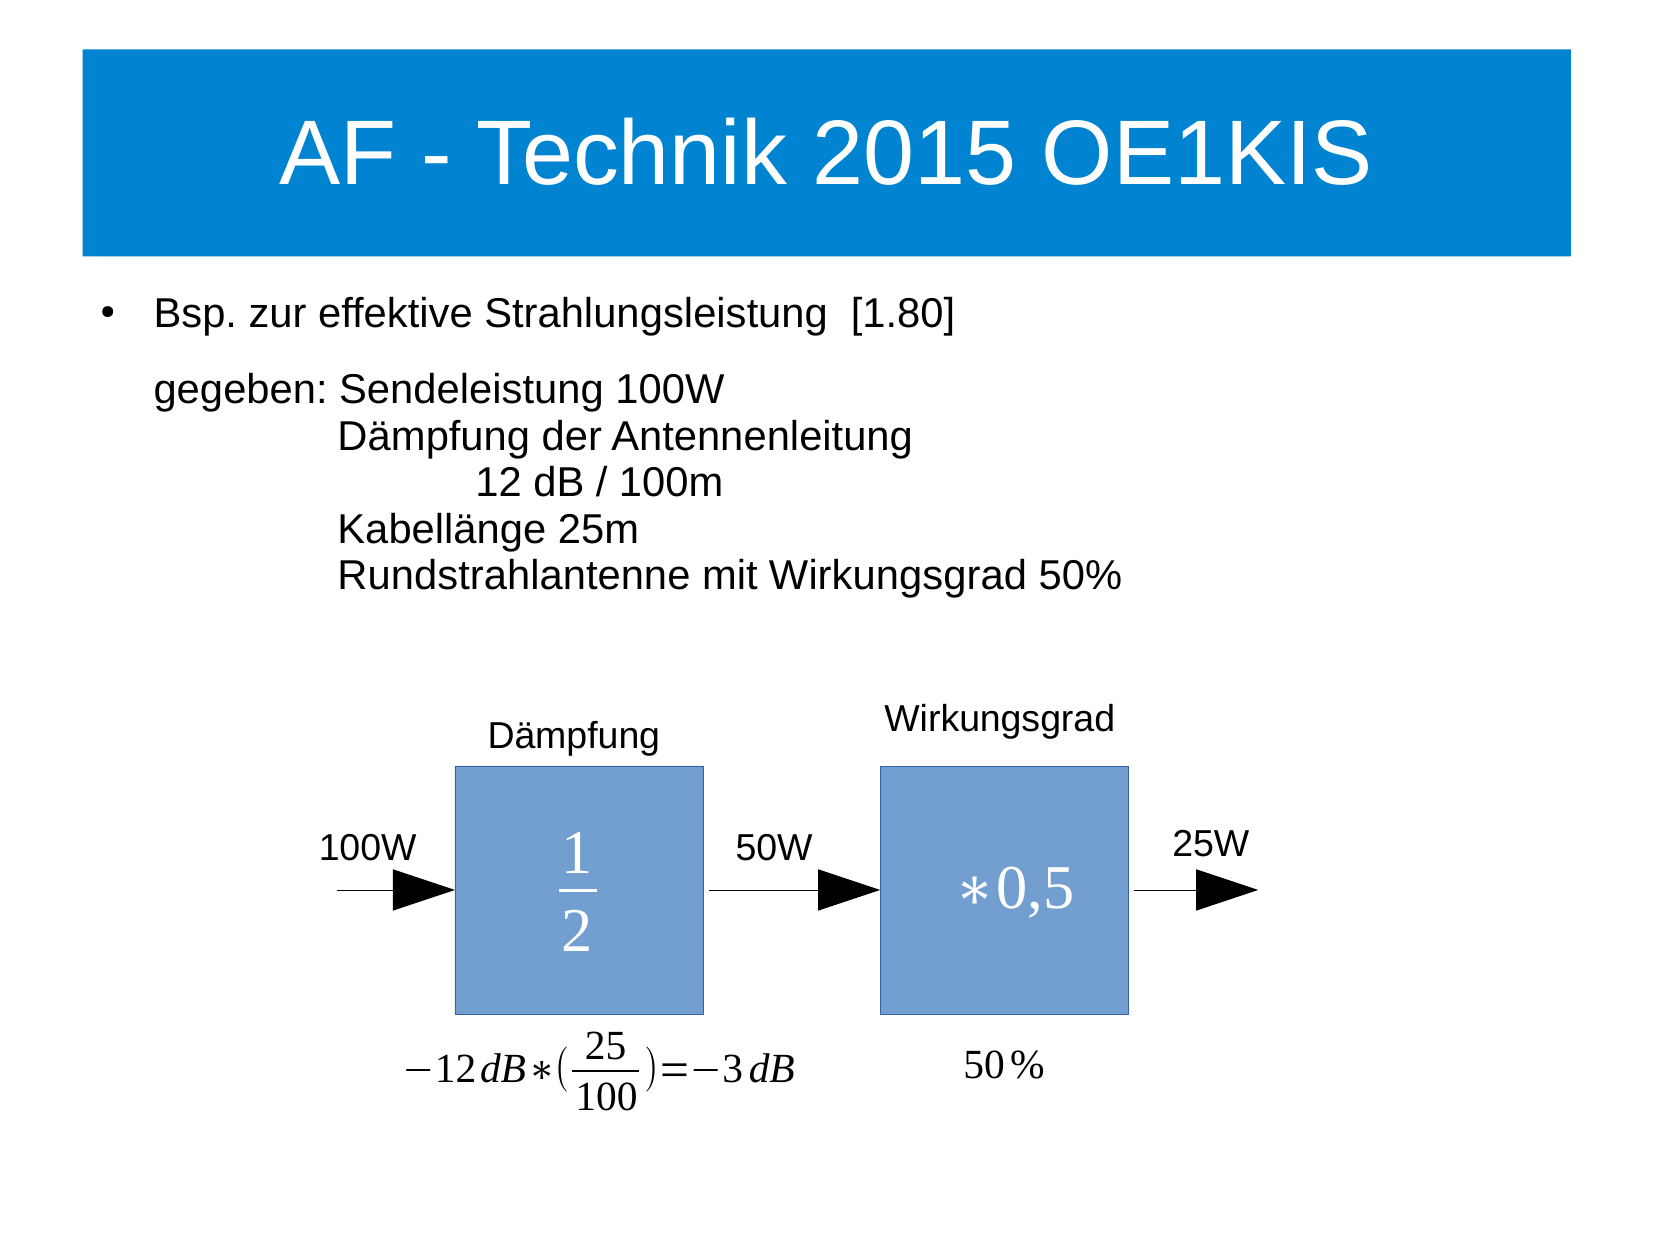

# AF - Technik 2015 OE1KIS
Bsp. zur effektive Strahlungsleistung [1.80]
gegeben: Sendeleistung 100W
 Dämpfung der Antennenleitung
 12 dB / 100m
 Kabellänge 25m
 Rundstrahlantenne mit Wirkungsgrad 50%